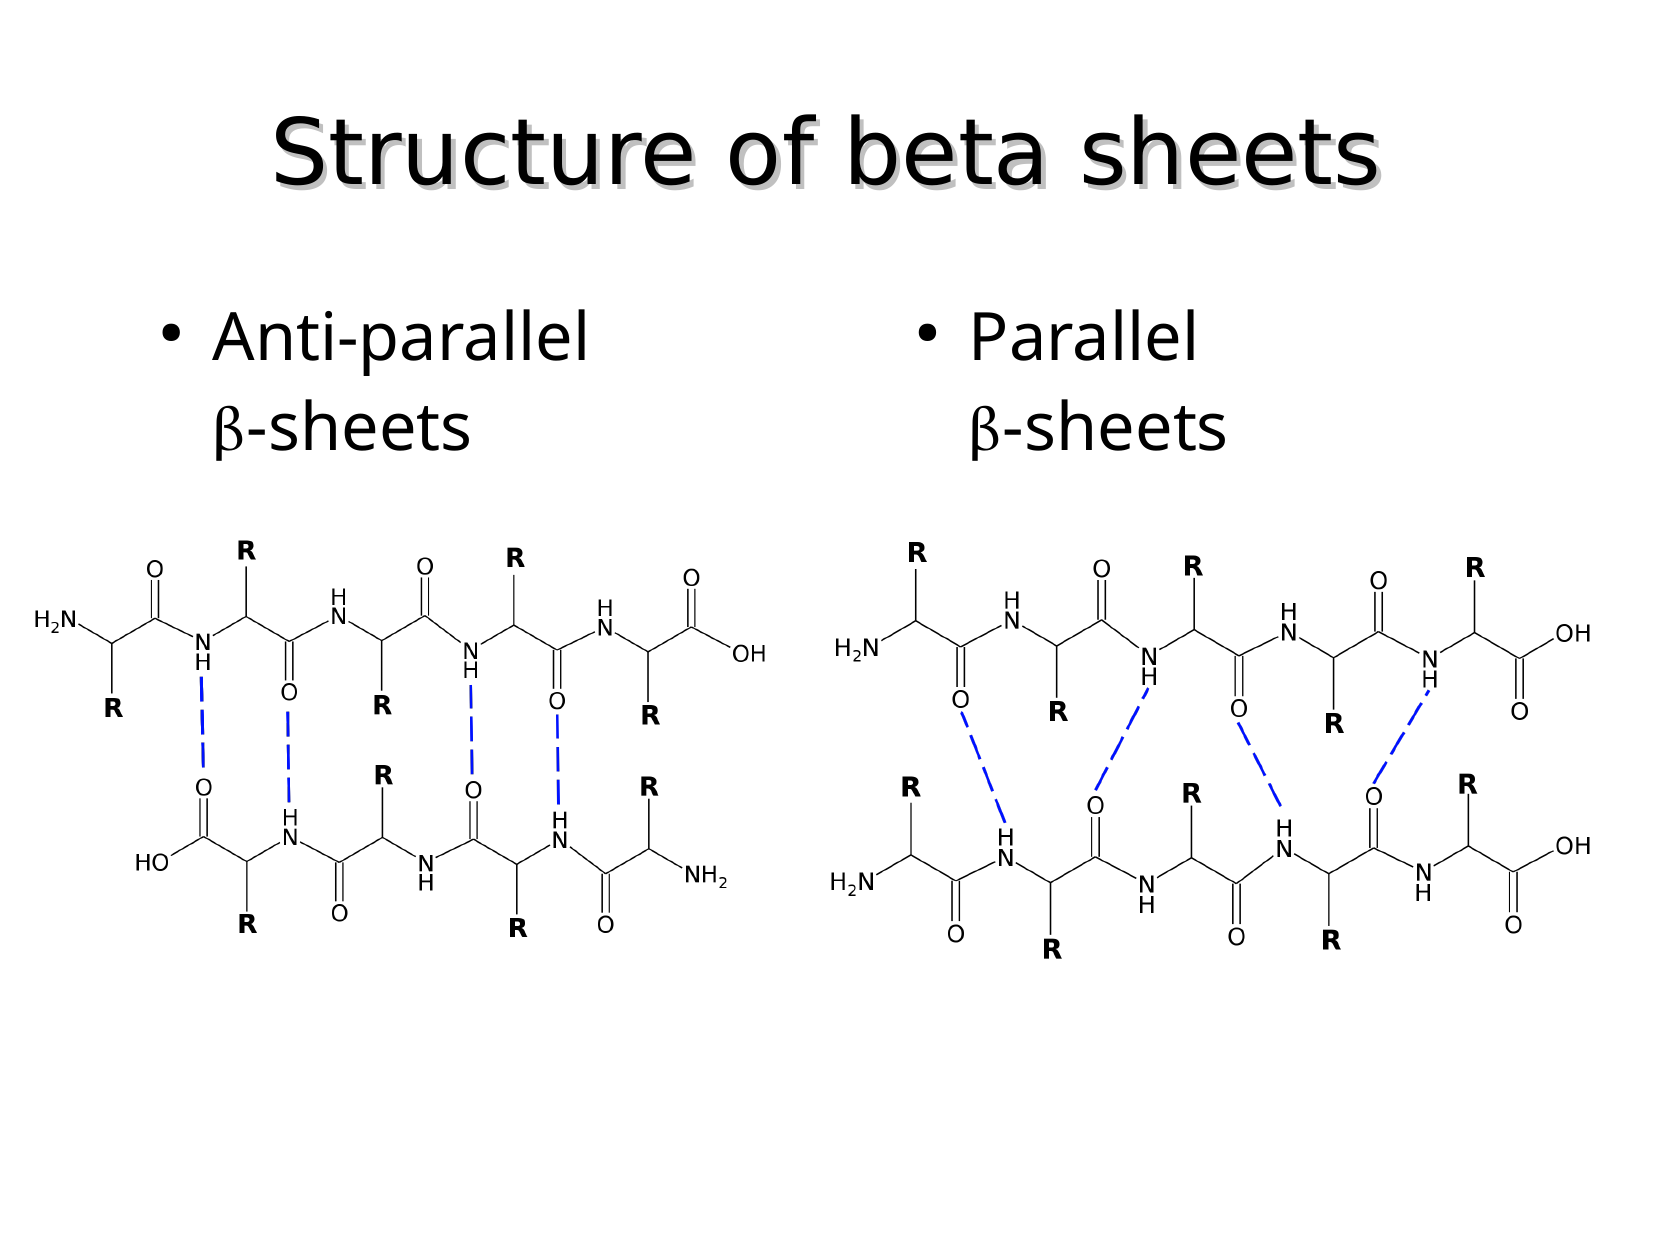

# Structure of beta sheets
Anti-parallel
-sheets
Parallel
-sheets